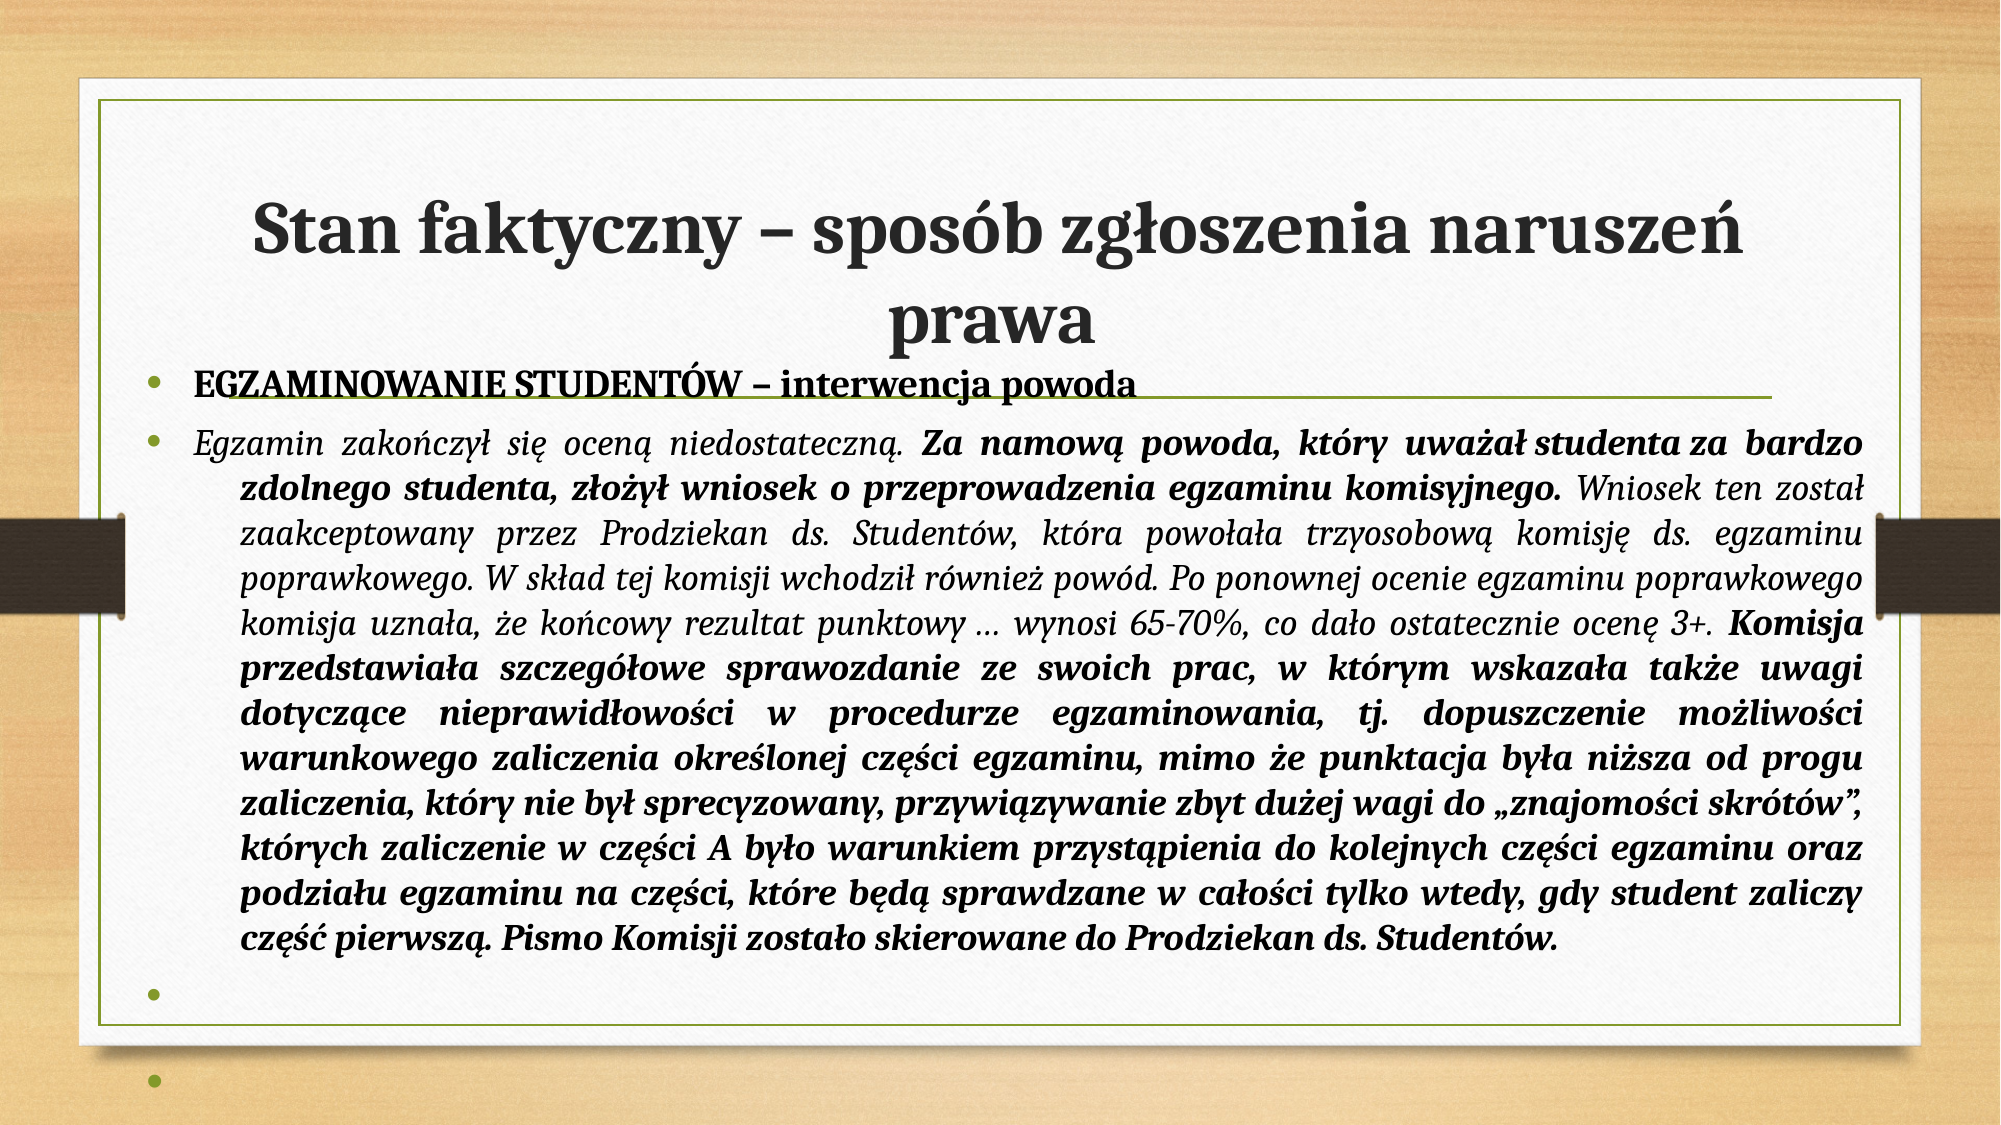

# Stan faktyczny – sposób zgłoszenia naruszeń prawa
EGZAMINOWANIE STUDENTÓW – interwencja powoda
Egzamin zakończył się oceną niedostateczną. Za namową powoda, który uważał studenta za bardzo zdolnego studenta, złożył wniosek o przeprowadzenia egzaminu komisyjnego. Wniosek ten został zaakceptowany przez Prodziekan ds. Studentów, która powołała trzyosobową komisję ds. egzaminu poprawkowego. W skład tej komisji wchodził również powód. Po ponownej ocenie egzaminu poprawkowego komisja uznała, że końcowy rezultat punktowy … wynosi 65-70%, co dało ostatecznie ocenę 3+. Komisja przedstawiała szczegółowe sprawozdanie ze swoich prac, w którym wskazała także uwagi dotyczące nieprawidłowości w procedurze egzaminowania, tj. dopuszczenie możliwości warunkowego zaliczenia określonej części egzaminu, mimo że punktacja była niższa od progu zaliczenia, który nie był sprecyzowany, przywiązywanie zbyt dużej wagi do „znajomości skrótów”, których zaliczenie w części A było warunkiem przystąpienia do kolejnych części egzaminu oraz podziału egzaminu na części, które będą sprawdzane w całości tylko wtedy, gdy student zaliczy część pierwszą. Pismo Komisji zostało skierowane do Prodziekan ds. Studentów.